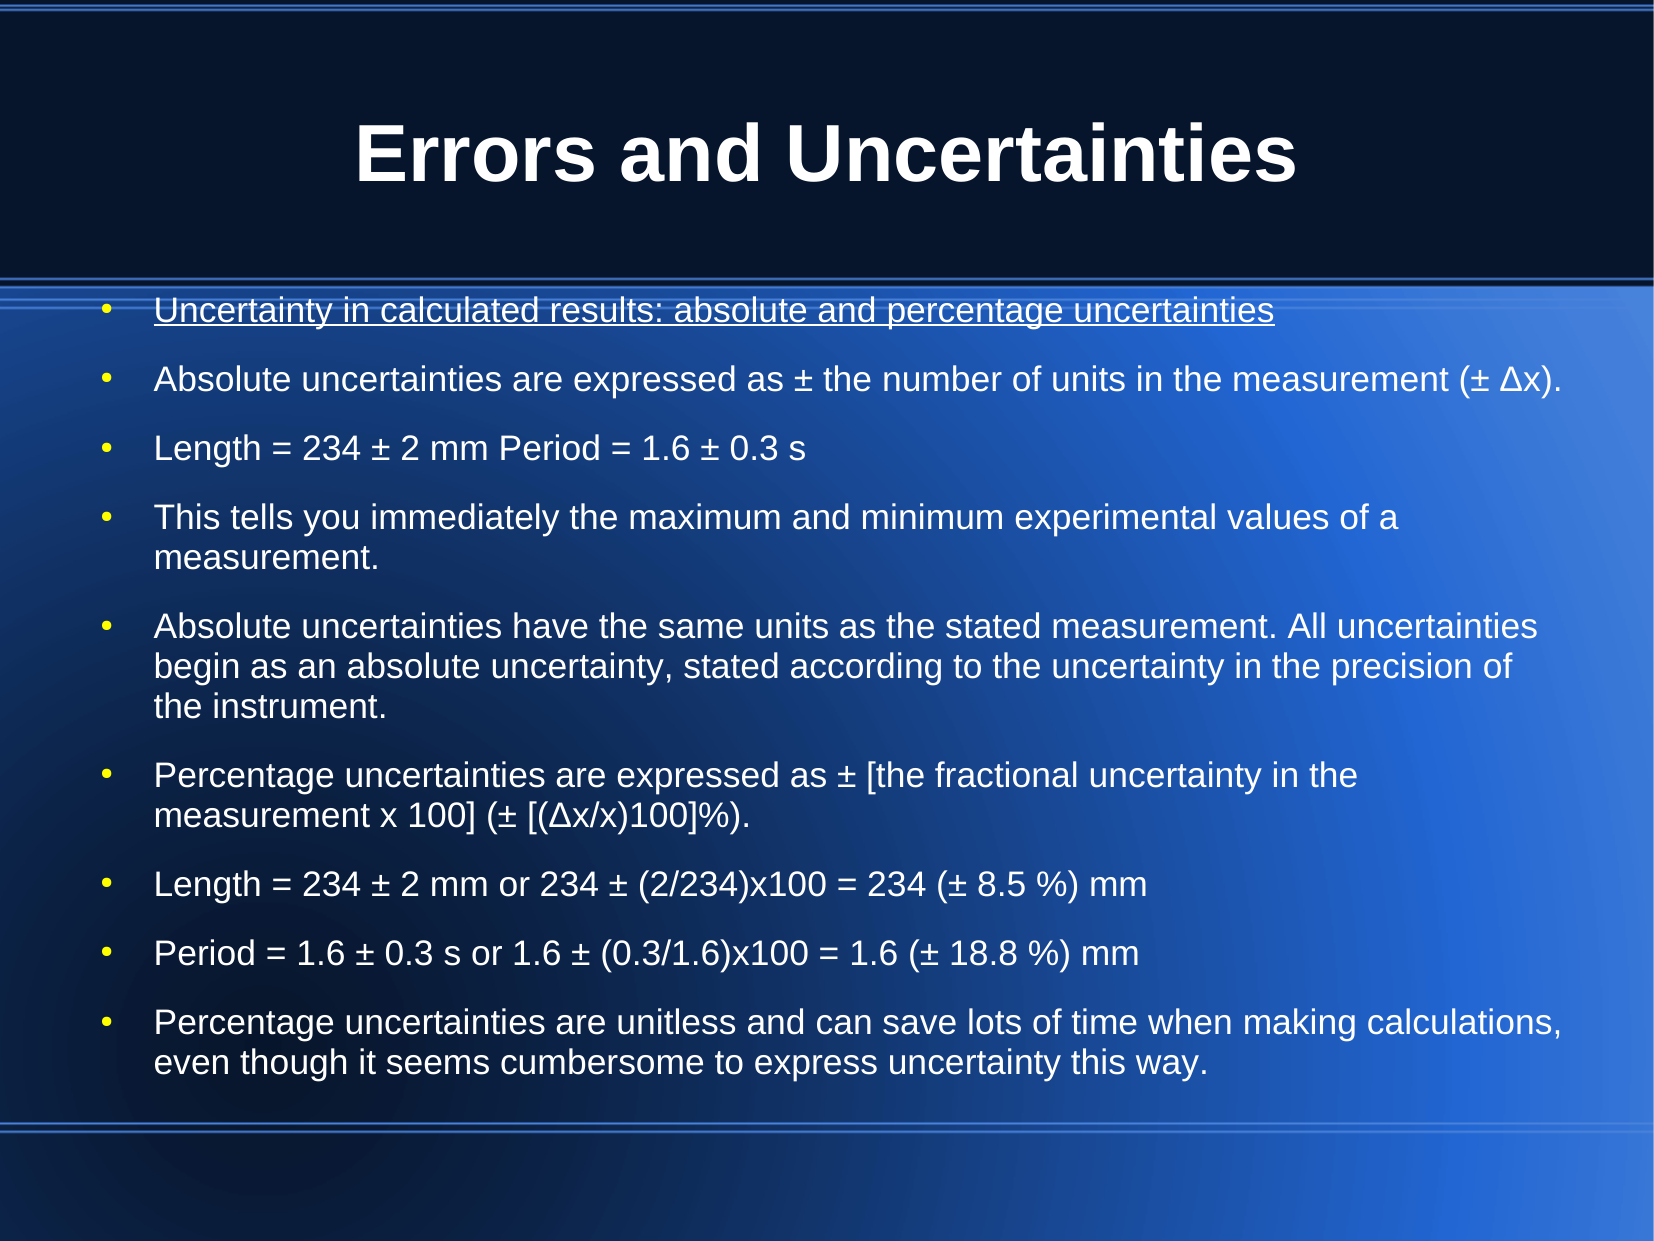

# Errors and Uncertainties
Uncertainty in calculated results: absolute and percentage uncertainties
Absolute uncertainties are expressed as ± the number of units in the measurement (± Δx).
Length = 234 ± 2 mm Period = 1.6 ± 0.3 s
This tells you immediately the maximum and minimum experimental values of a measurement.
Absolute uncertainties have the same units as the stated measurement. All uncertainties begin as an absolute uncertainty, stated according to the uncertainty in the precision of the instrument.
Percentage uncertainties are expressed as ± [the fractional uncertainty in the measurement x 100] (± [(Δx/x)100]%).
Length = 234 ± 2 mm or 234 ± (2/234)x100 = 234 (± 8.5 %) mm
Period = 1.6 ± 0.3 s or 1.6 ± (0.3/1.6)x100 = 1.6 (± 18.8 %) mm
Percentage uncertainties are unitless and can save lots of time when making calculations, even though it seems cumbersome to express uncertainty this way.